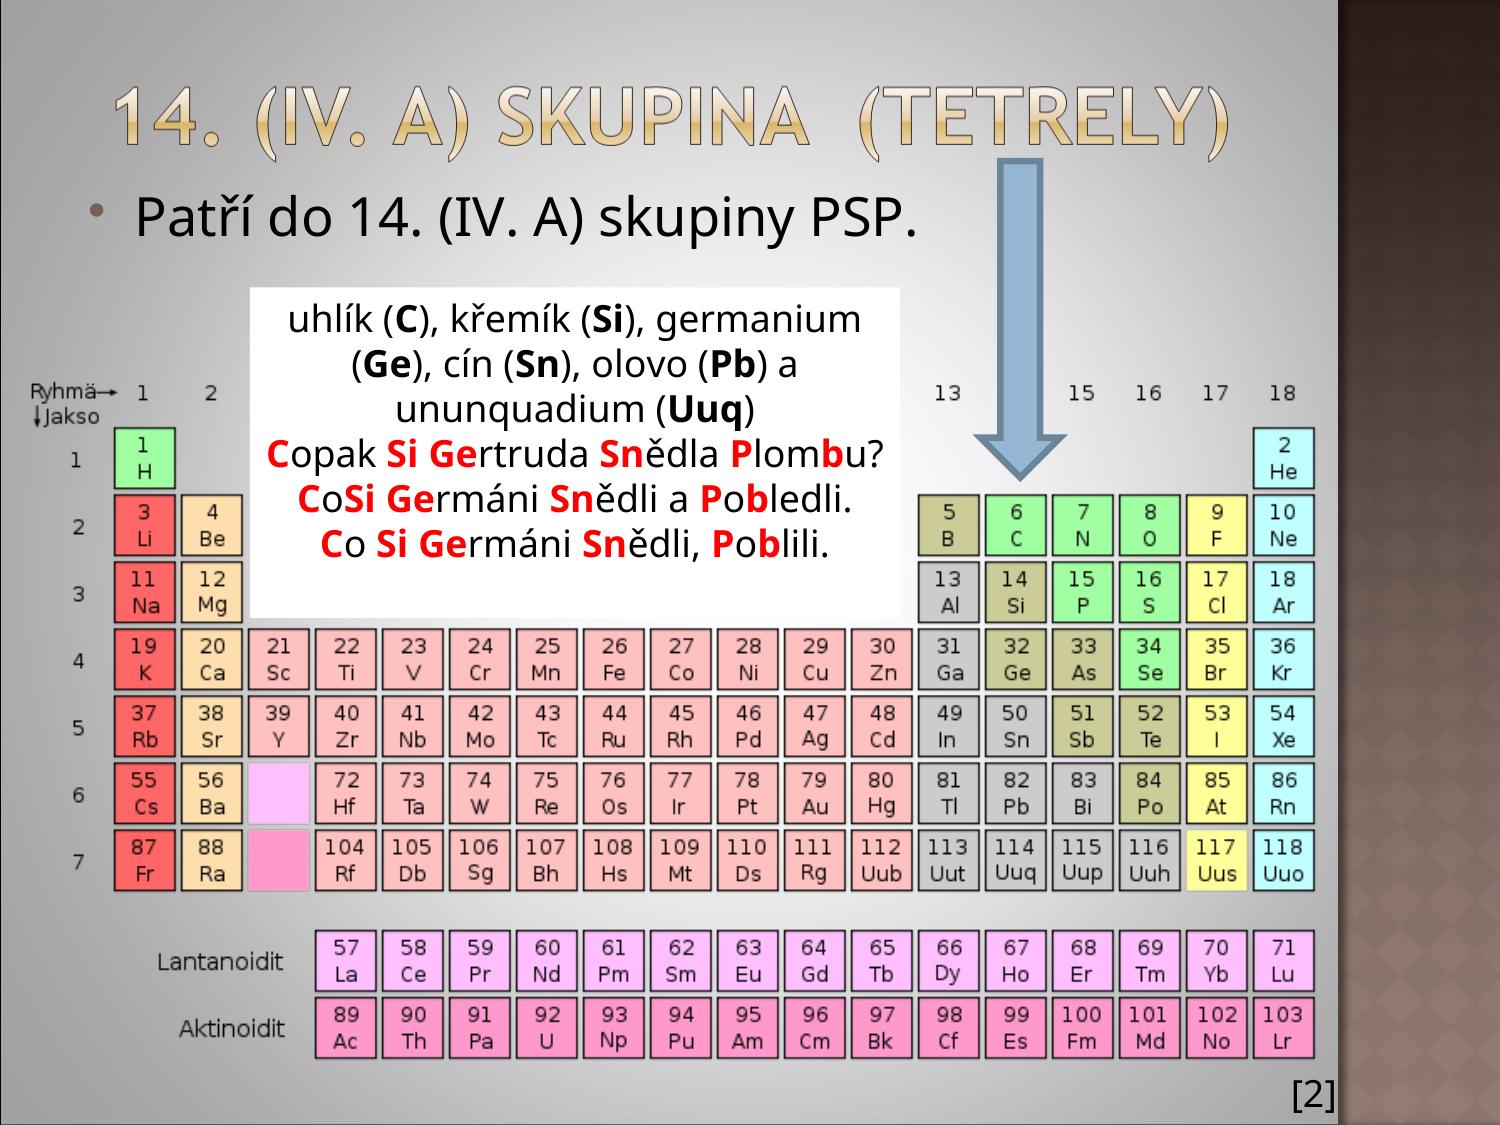

# Patří do 14. (IV. A) skupiny PSP.
uhlík (C), křemík (Si), germanium (Ge), cín (Sn), olovo (Pb) a ununquadium (Uuq)
Copak Si Gertruda Snědla Plombu?
CoSi Germáni Snědli a Pobledli.
Co Si Germáni Snědli, Poblili.
[2]